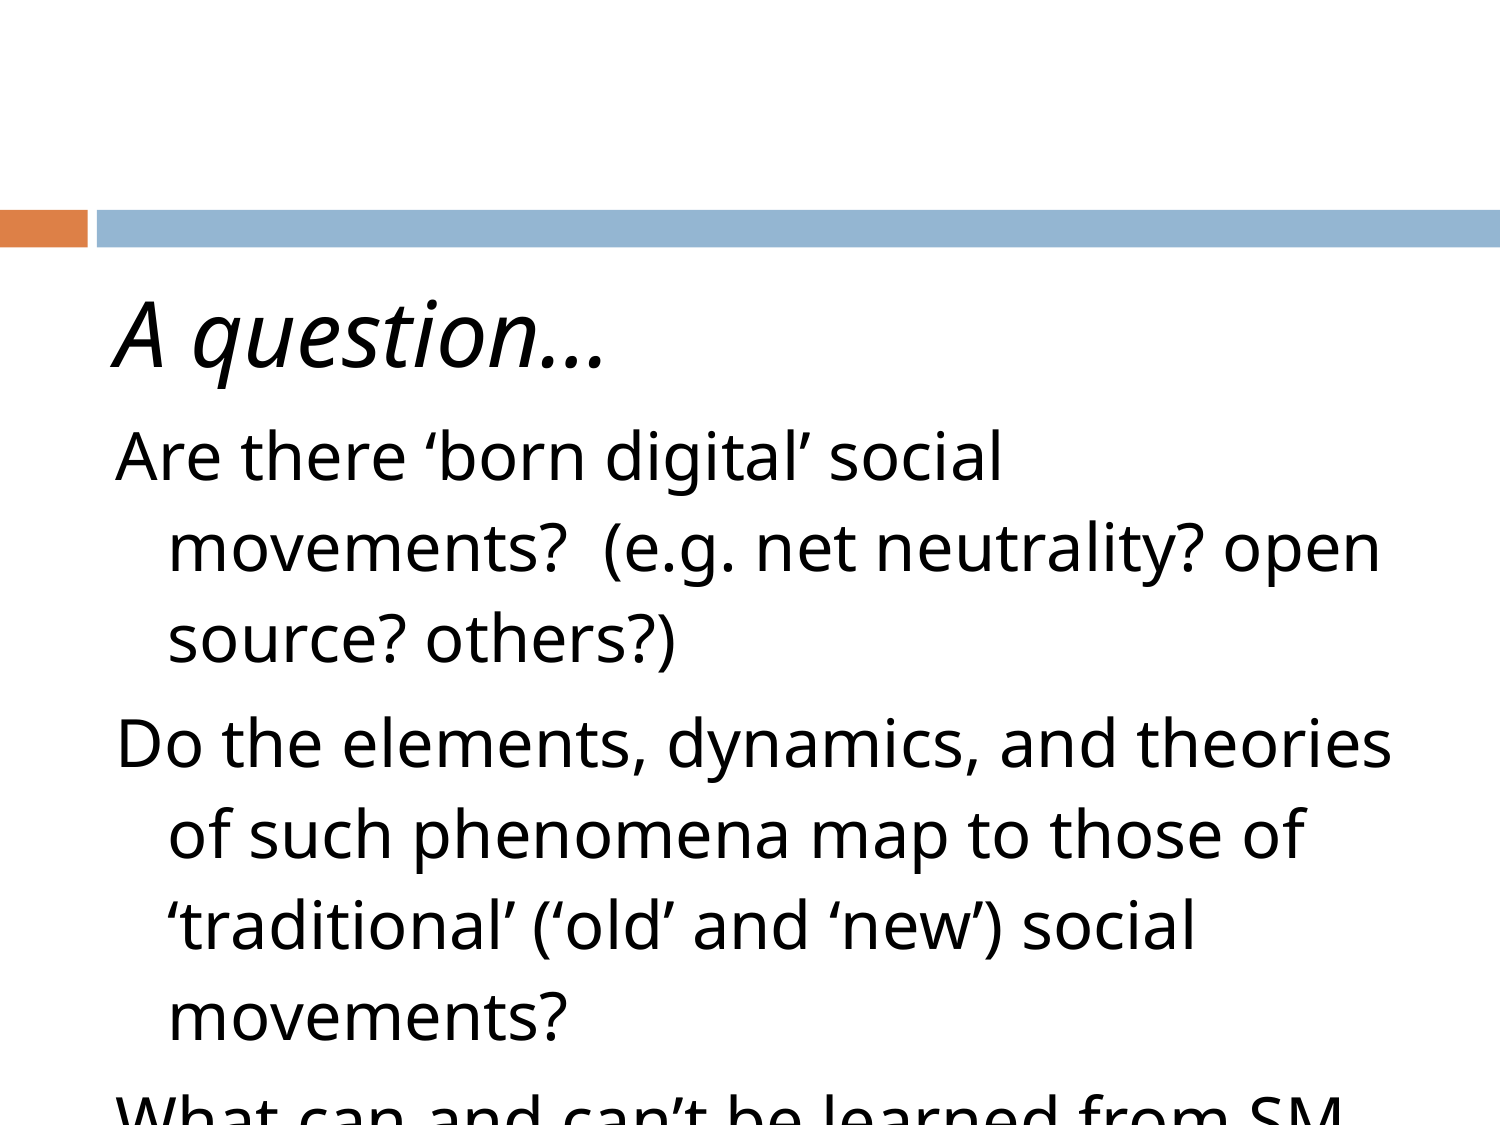

#
A question…
Are there ‘born digital’ social movements? (e.g. net neutrality? open source? others?)
Do the elements, dynamics, and theories of such phenomena map to those of ‘traditional’ (‘old’ and ‘new’) social movements?
What can and can’t be learned from SM theory for the study and analysis of such phenomena?